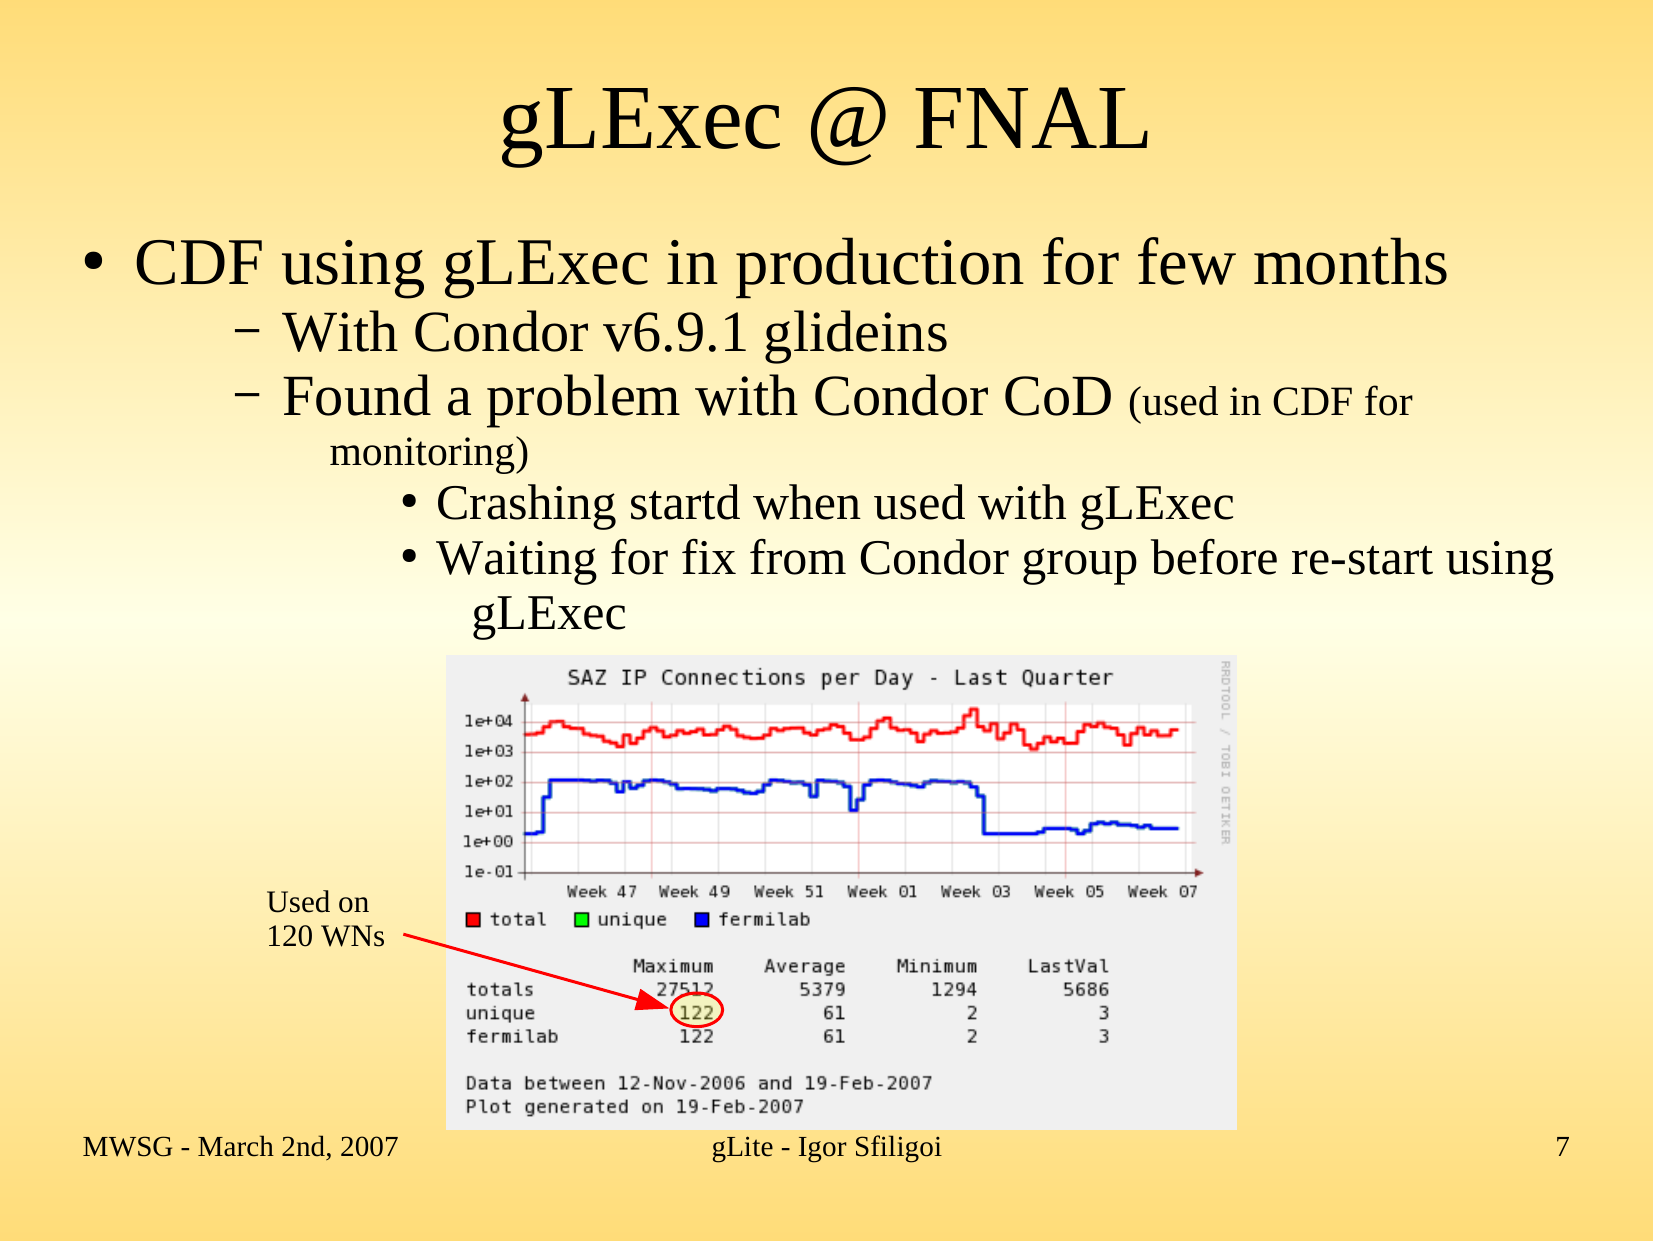

# gLExec @ FNAL
CDF using gLExec in production for few months
With Condor v6.9.1 glideins
Found a problem with Condor CoD (used in CDF for monitoring)
Crashing startd when used with gLExec
Waiting for fix from Condor group before re-start using gLExec
Used on
120 WNs
MWSG - March 2nd, 2007
gLite - Igor Sfiligoi
7